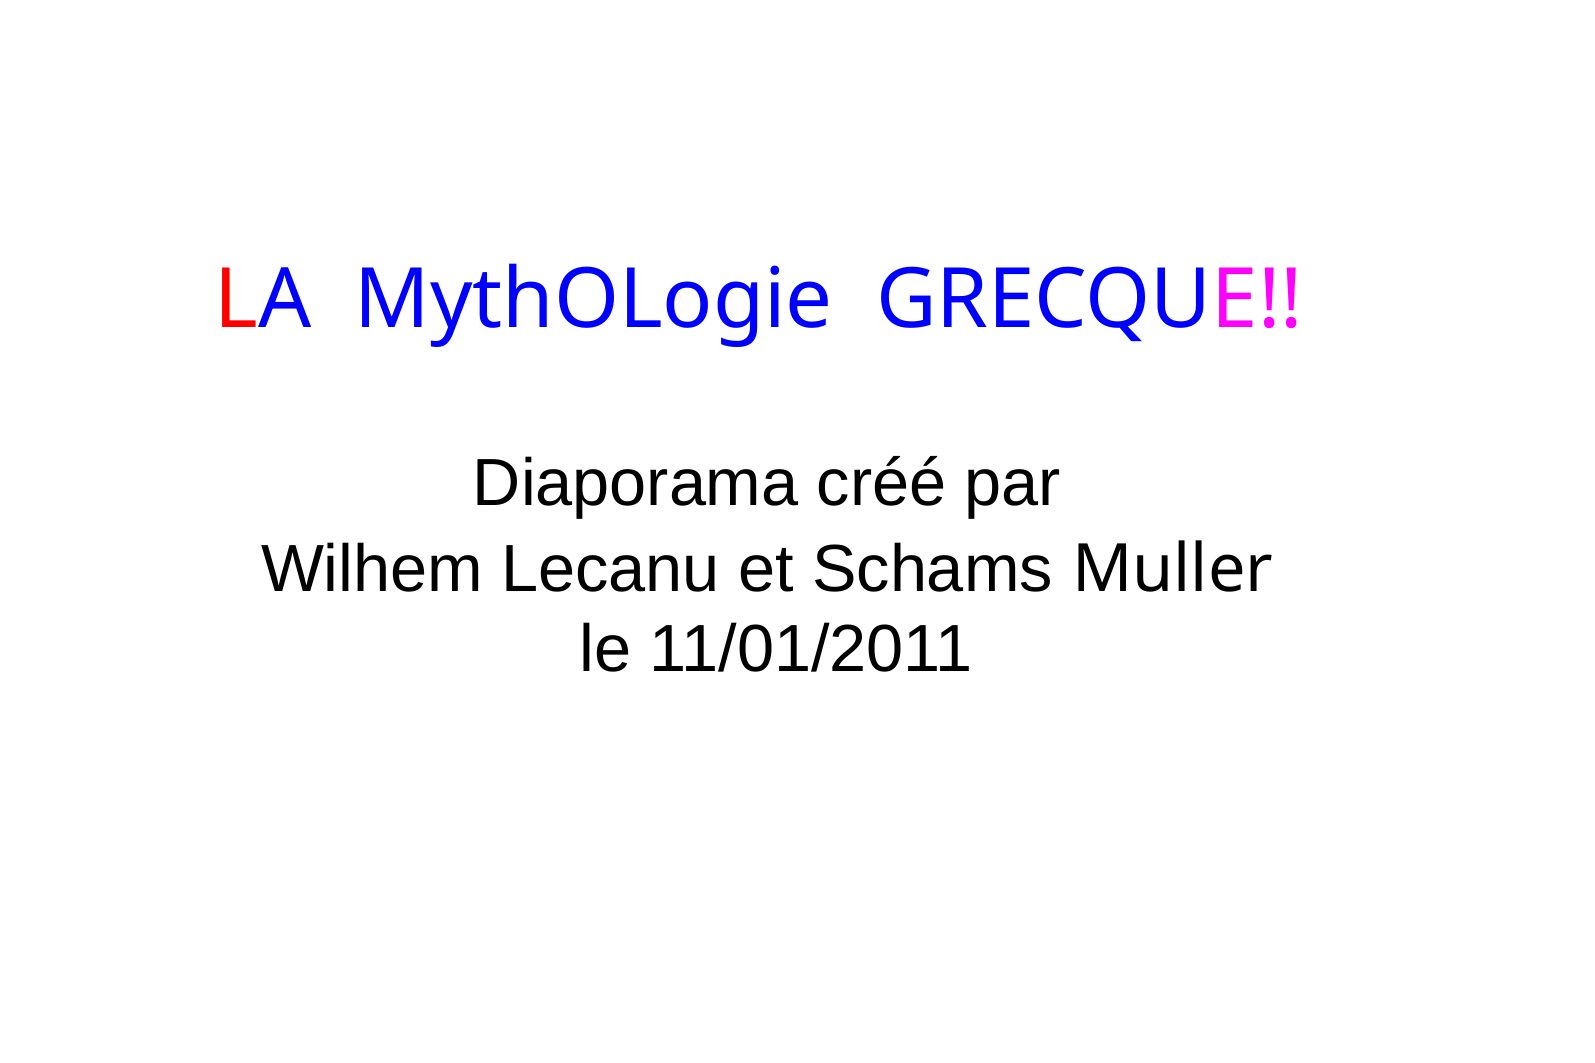

# LA MythOLogie GRECQUE!!
Diaporama créé par
Wilhem Lecanu et Schams Muller
le 11/01/2011